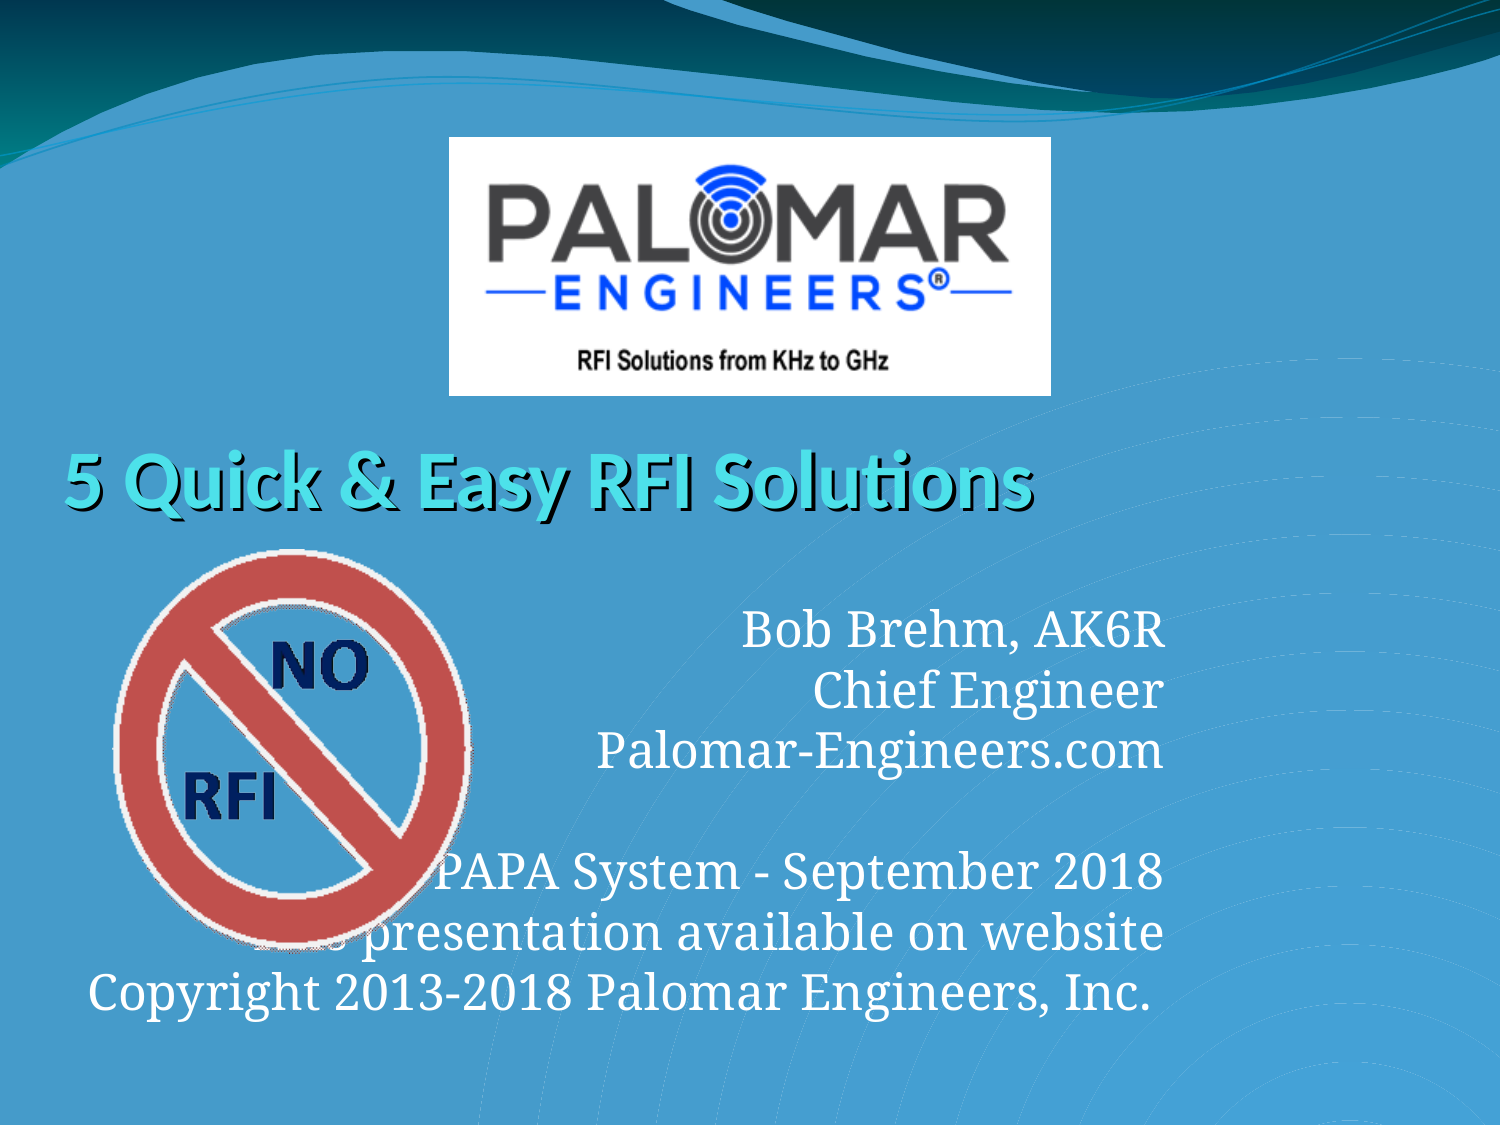

# 5 Quick & Easy RFI Solutions
Bob Brehm, AK6R
Chief Engineer
Palomar-Engineers.com
PAPA System - September 2018
This presentation available on website
Copyright 2013-2018 Palomar Engineers, Inc.